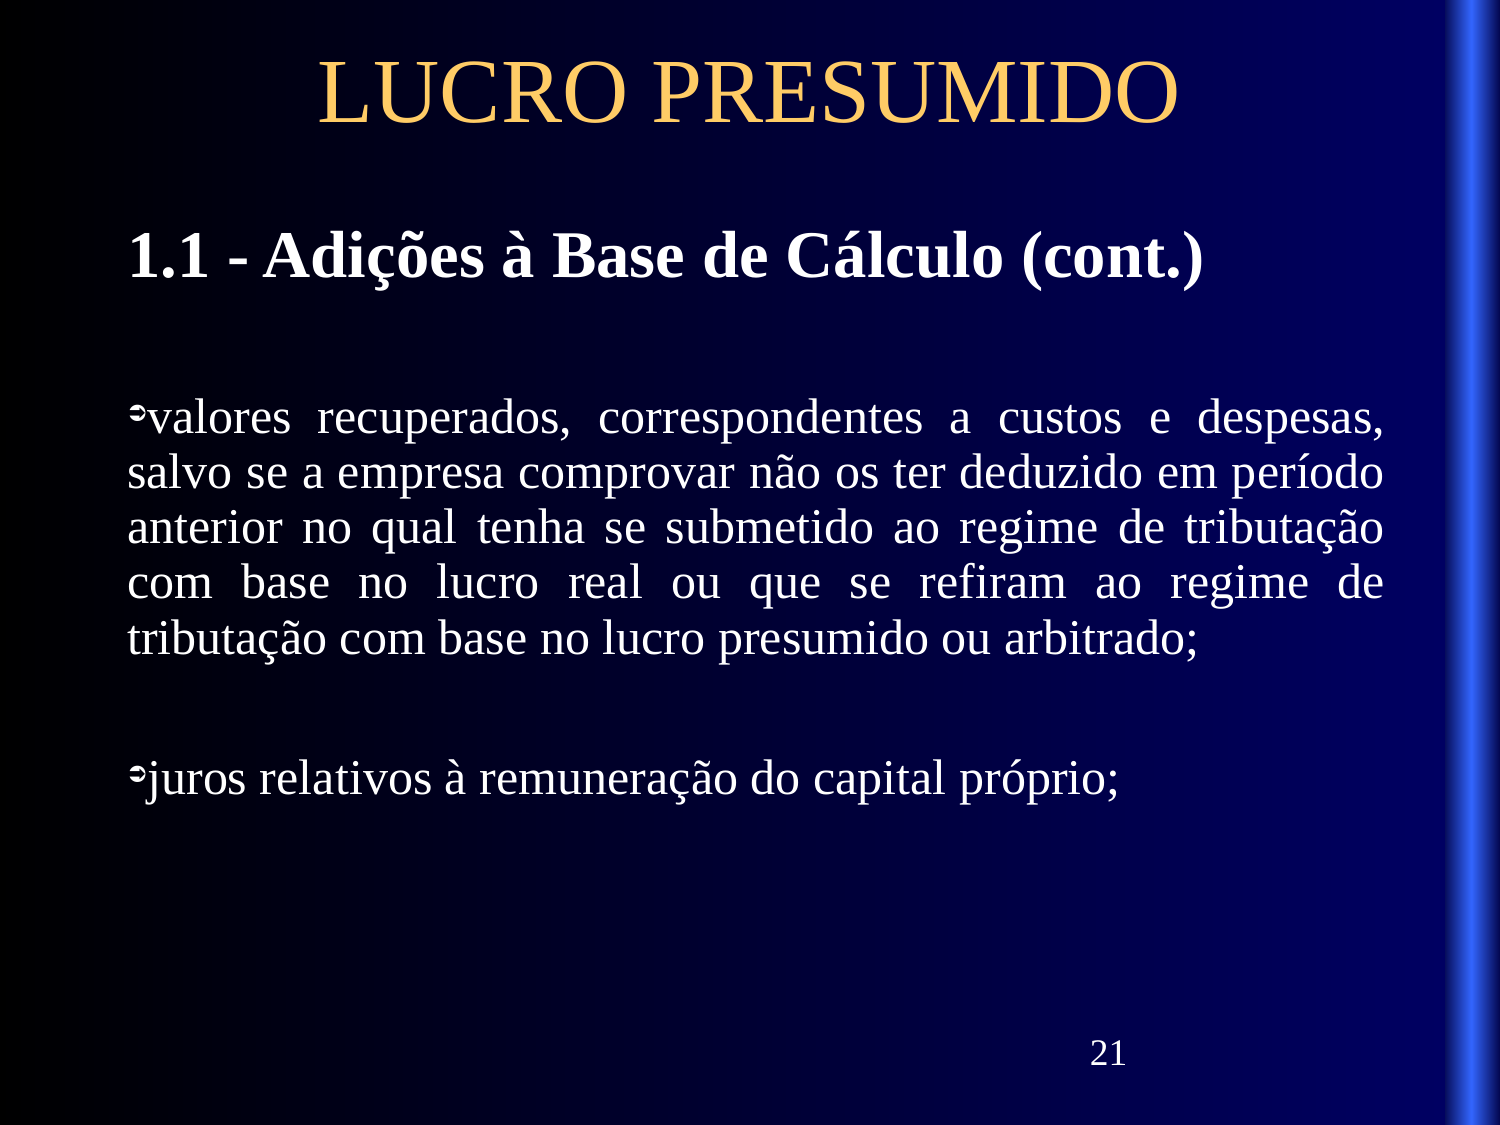

# LUCRO PRESUMIDO
1.1 - Adições à Base de Cálculo (cont.)
valores recuperados, correspondentes a custos e despesas, salvo se a empresa comprovar não os ter deduzido em período anterior no qual tenha se submetido ao regime de tributação com base no lucro real ou que se refiram ao regime de tributação com base no lucro presumido ou arbitrado;
juros relativos à remuneração do capital próprio;